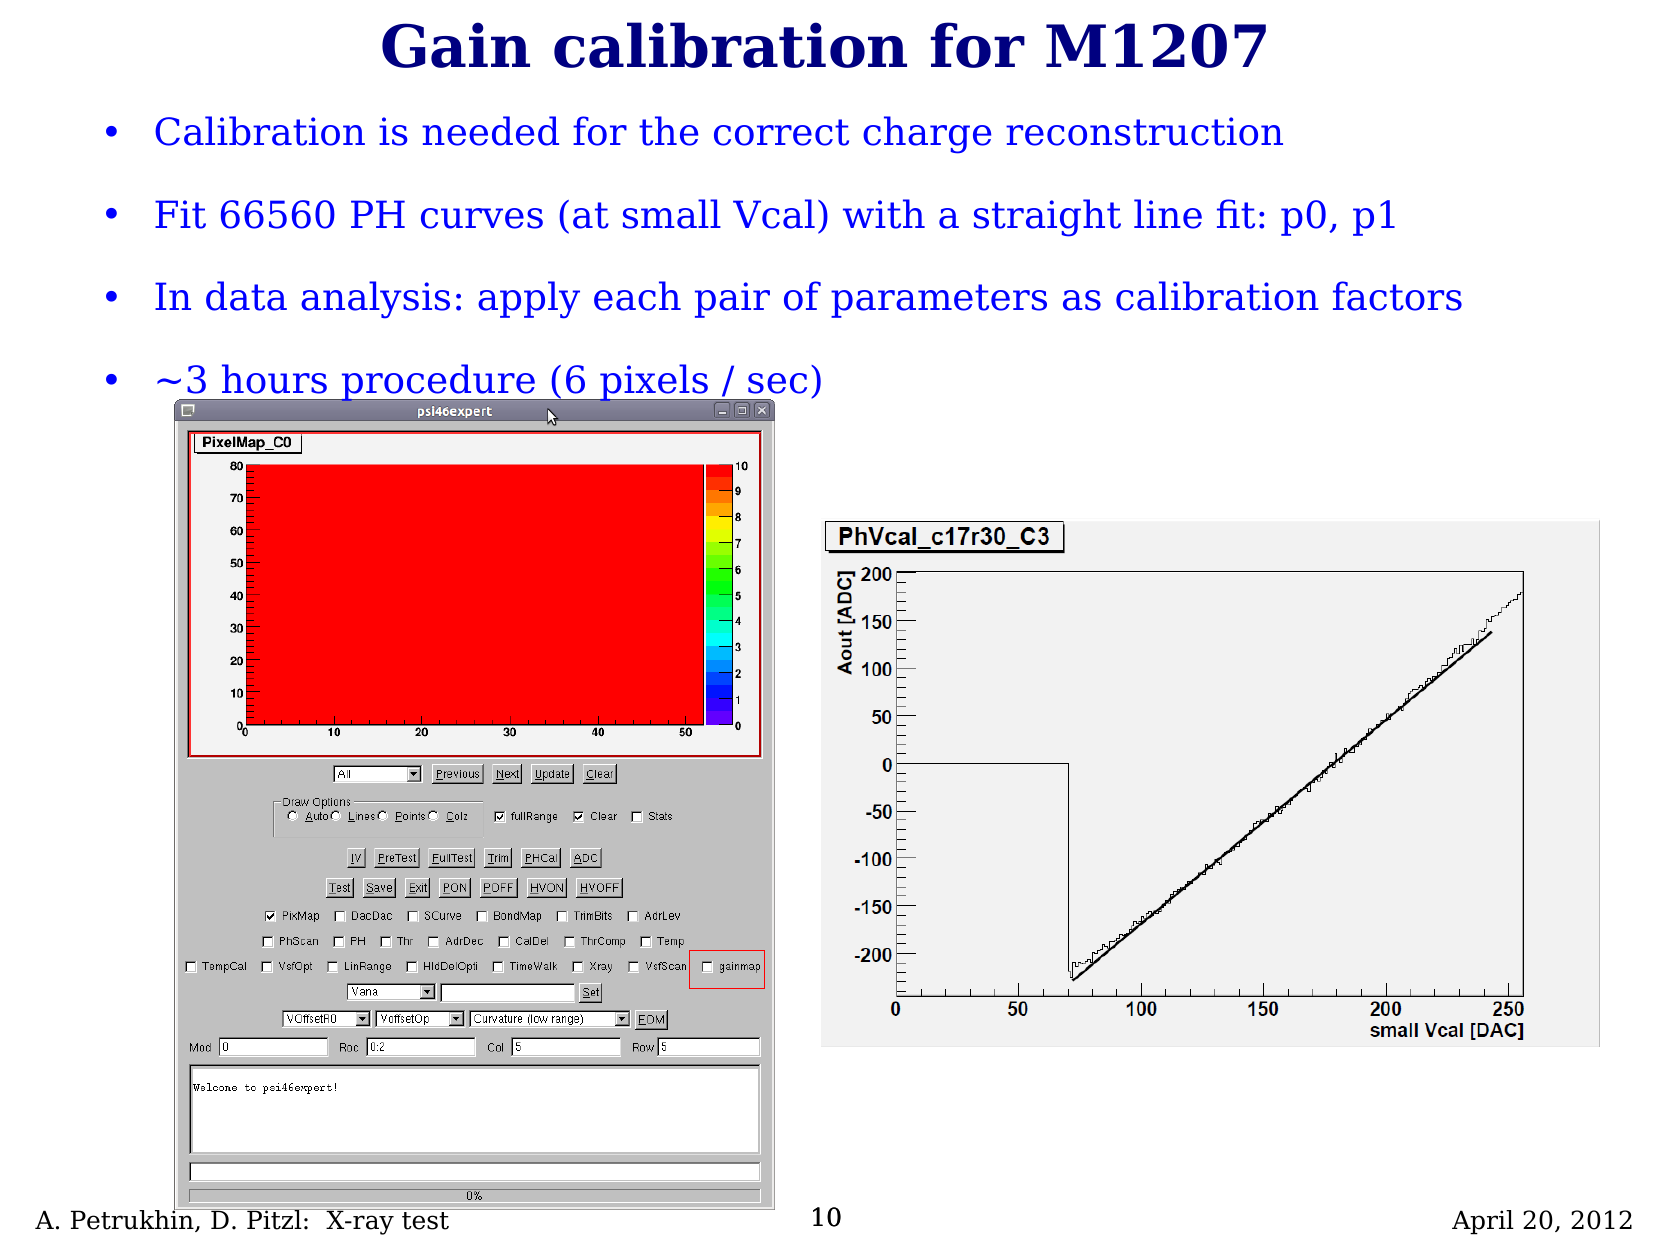

Gain calibration for M1207
# Calibration is needed for the correct charge reconstruction
Fit 66560 PH curves (at small Vcal) with a straight line fit: p0, p1
In data analysis: apply each pair of parameters as calibration factors
~3 hours procedure (6 pixels / sec)